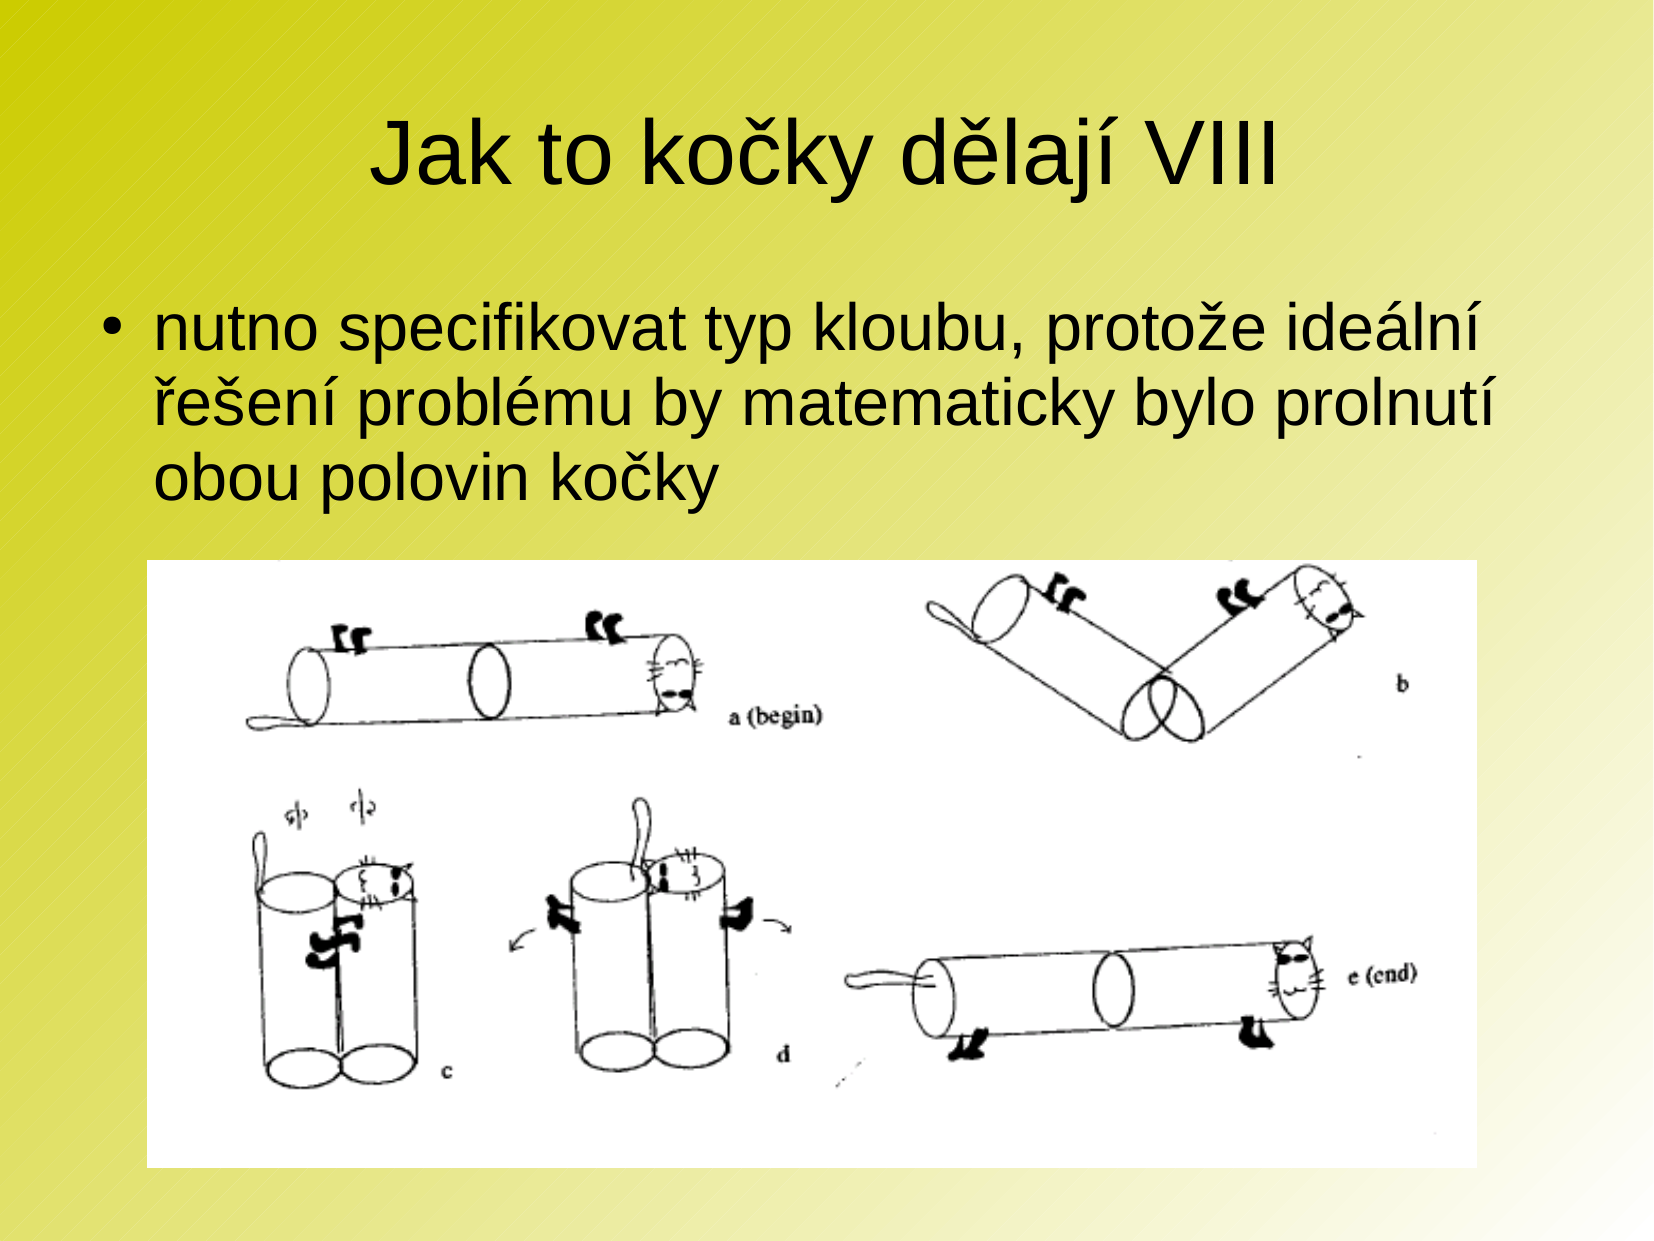

# Jak to kočky dělají VIII
nutno specifikovat typ kloubu, protože ideální řešení problému by matematicky bylo prolnutí obou polovin kočky